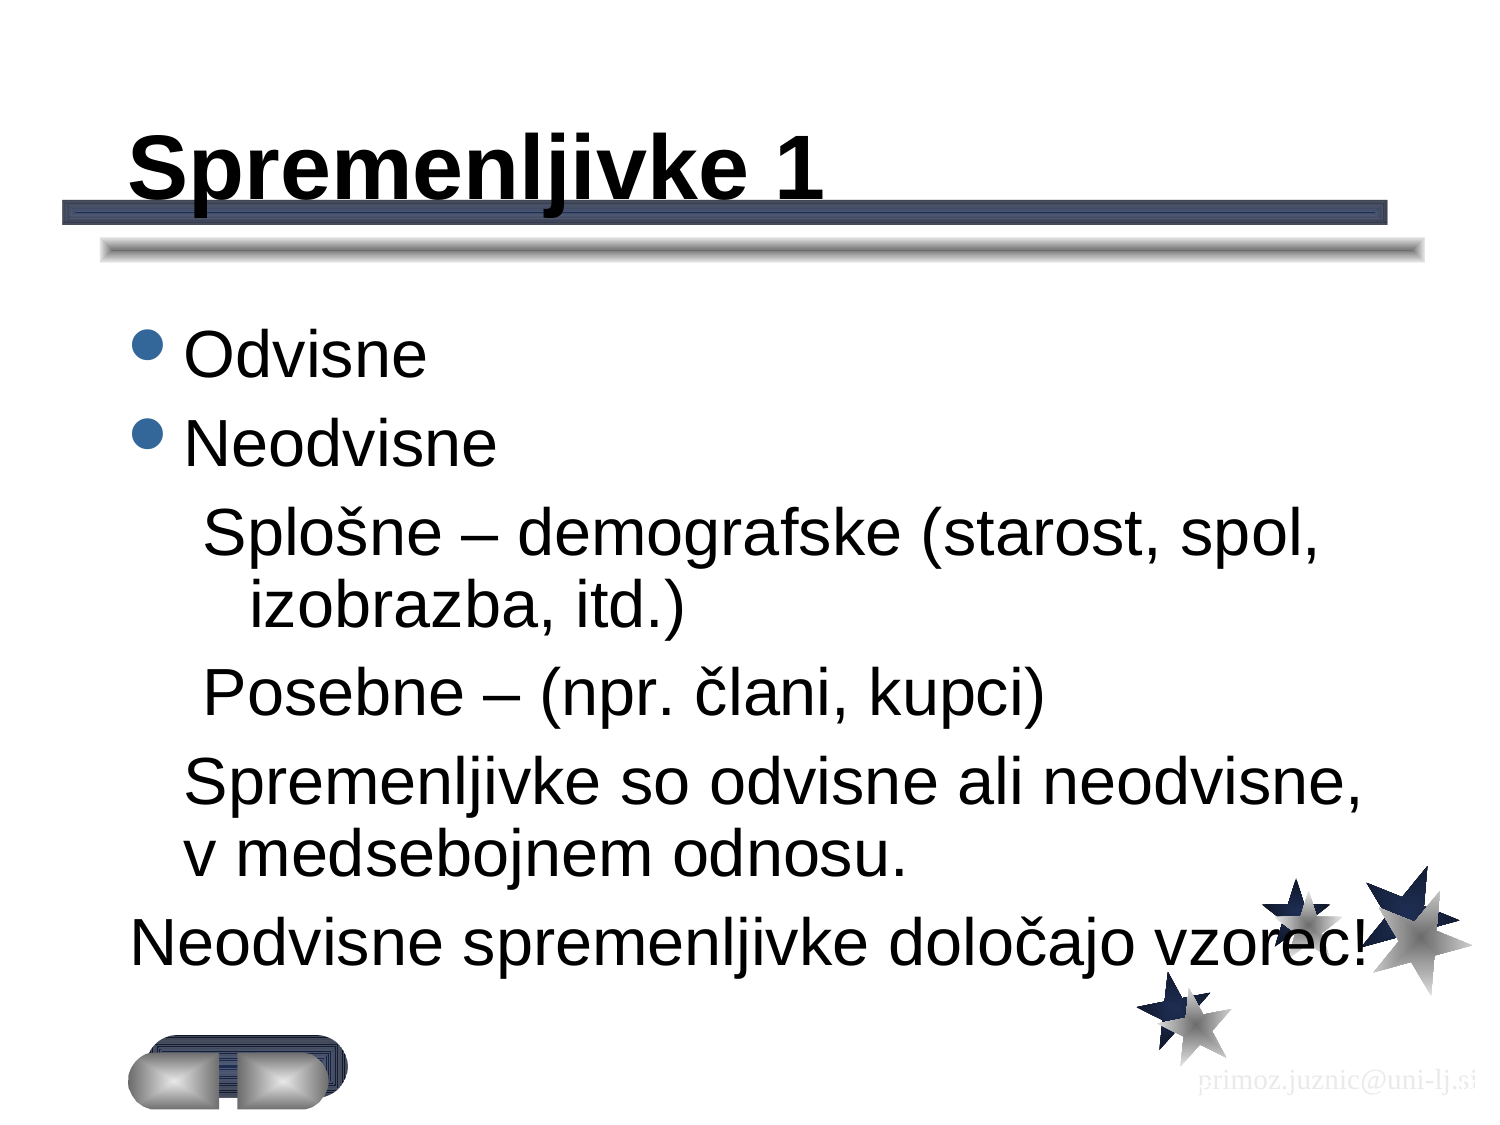

# Spremenljivke 1
Odvisne
Neodvisne
Splošne – demografske (starost, spol, izobrazba, itd.)
Posebne – (npr. člani, kupci)
	Spremenljivke so odvisne ali neodvisne, v medsebojnem odnosu.
Neodvisne spremenljivke določajo vzorec!
Primoz Juznic, BINK, FF, Univerza v Ljubljani